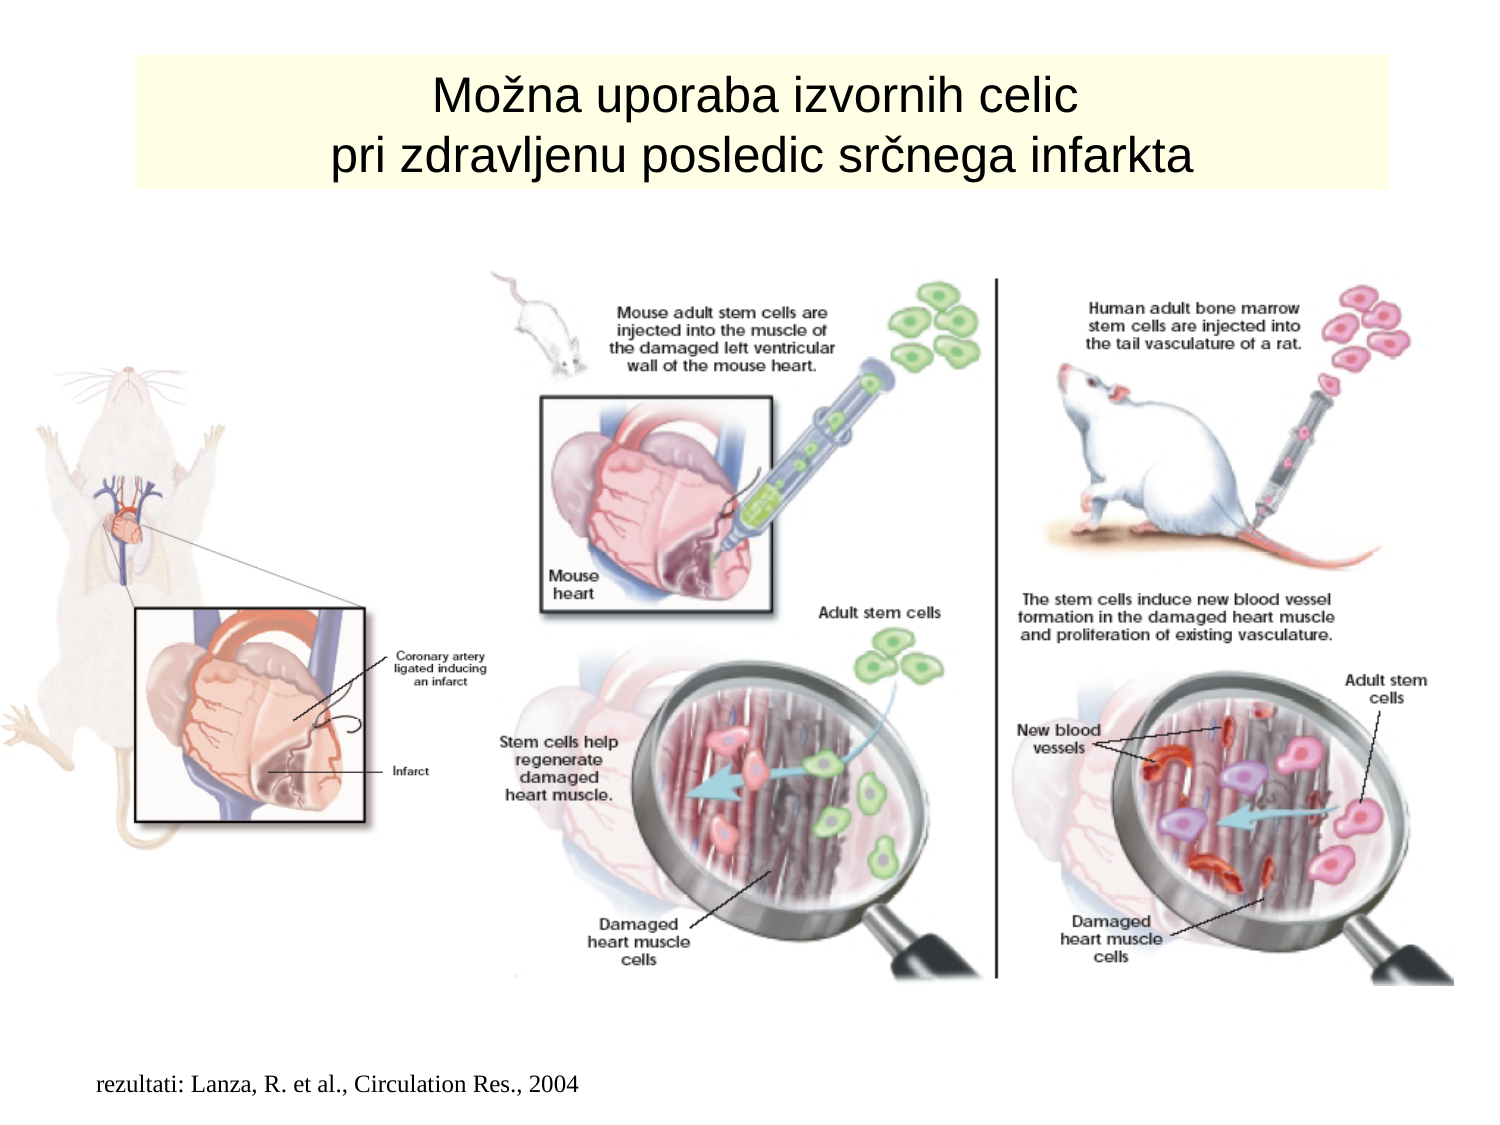

Možna uporaba izvornih celic
pri zdravljenu posledic srčnega infarkta
rezultati: Lanza, R. et al., Circulation Res., 2004